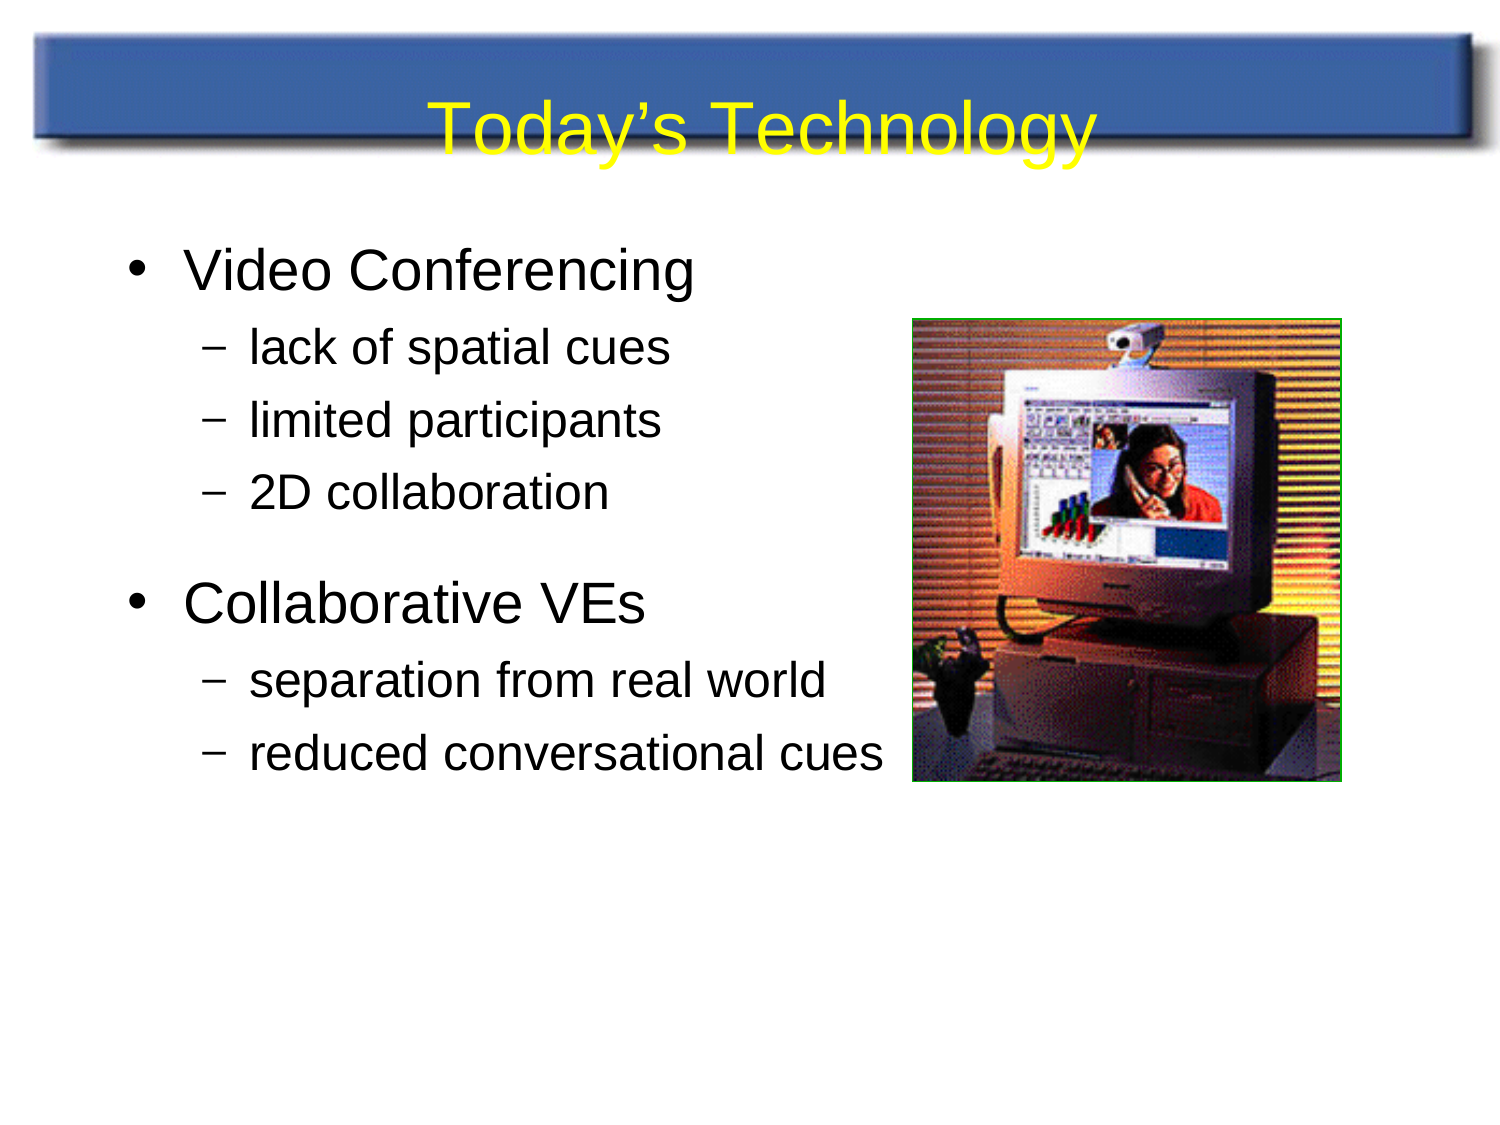

# Today’s Technology
Video Conferencing
lack of spatial cues
limited participants
2D collaboration
Collaborative VEs
separation from real world
reduced conversational cues